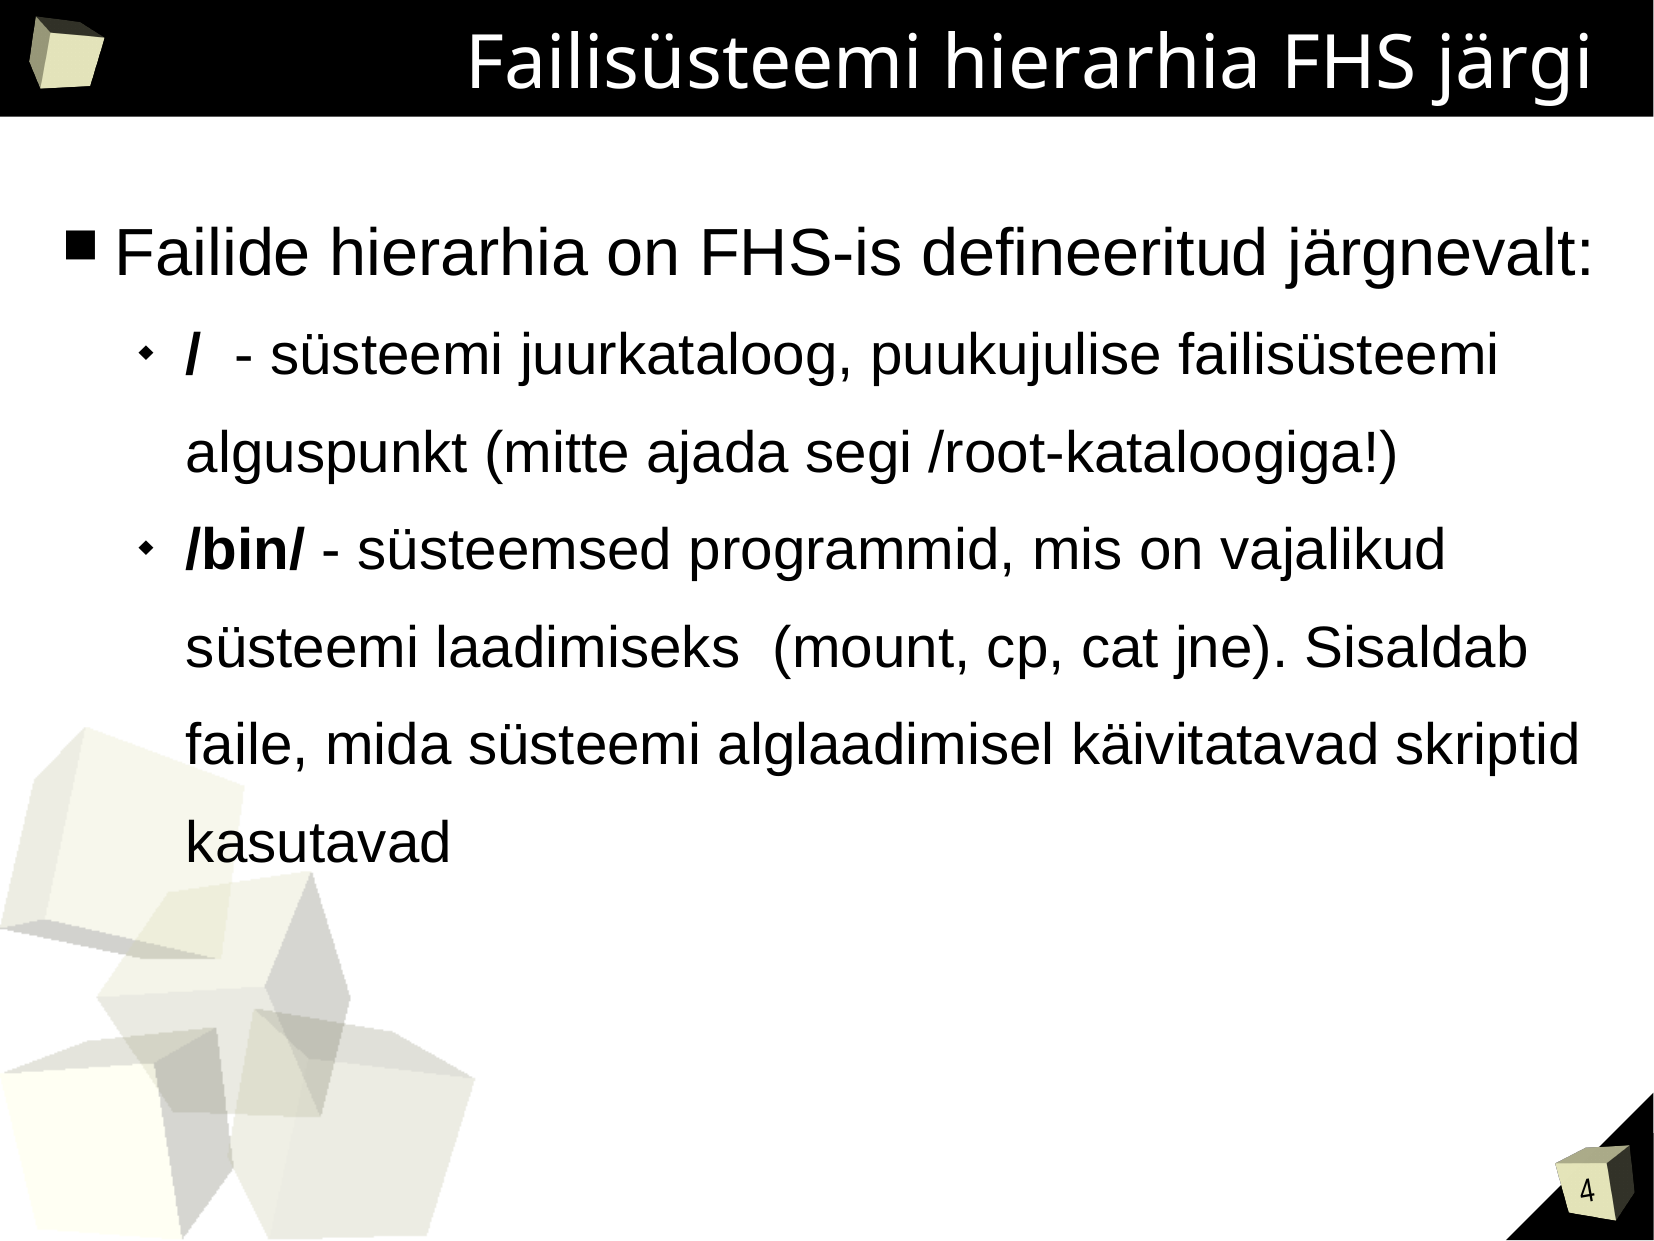

# Failisüsteemi hierarhia FHS järgi
Failide hierarhia on FHS-is defineeritud järgnevalt:
/ - süsteemi juurkataloog, puukujulise failisüsteemi alguspunkt (mitte ajada segi /root-kataloogiga!)
/bin/ - süsteemsed programmid, mis on vajalikud süsteemi laadimiseks (mount, cp, cat jne). Sisaldab faile, mida süsteemi alglaadimisel käivitatavad skriptid kasutavad